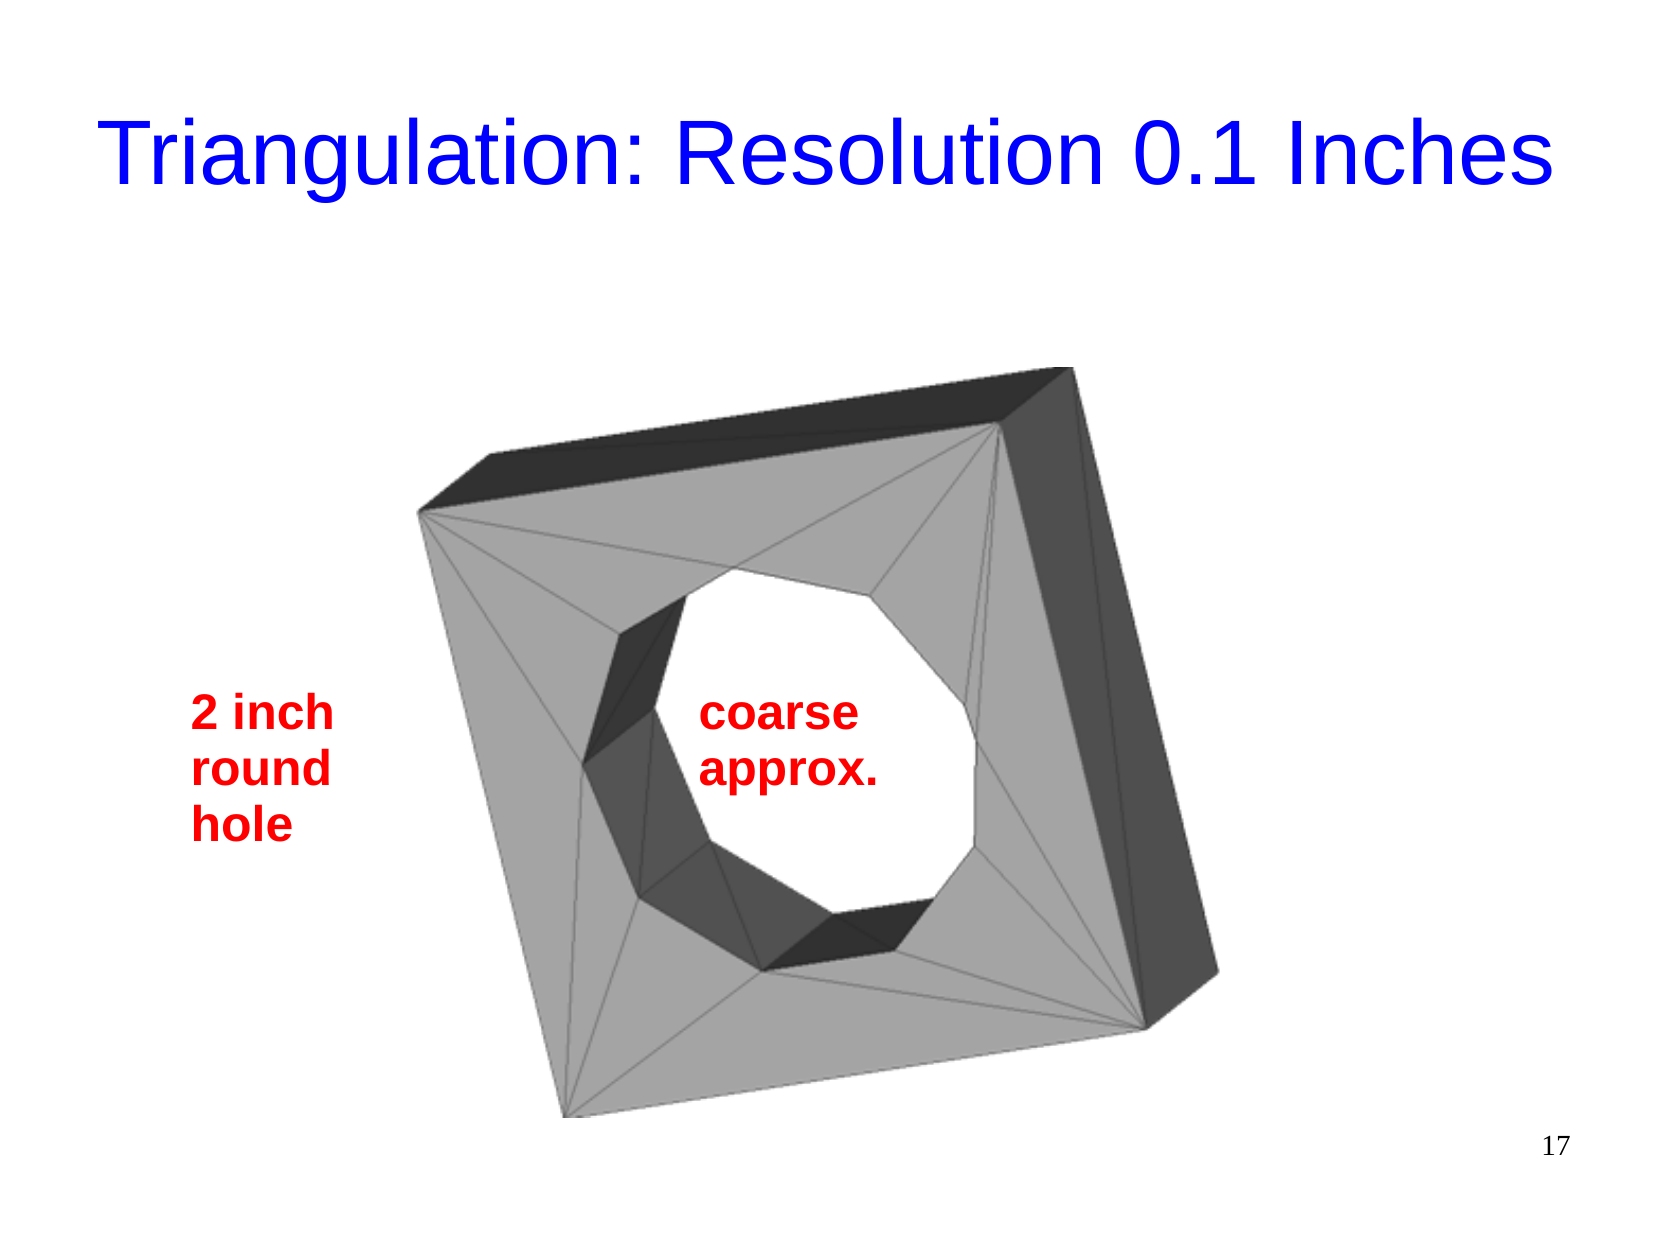

# Triangulation: Resolution 0.1 Inches
2 inch round hole
coarse
approx.
17